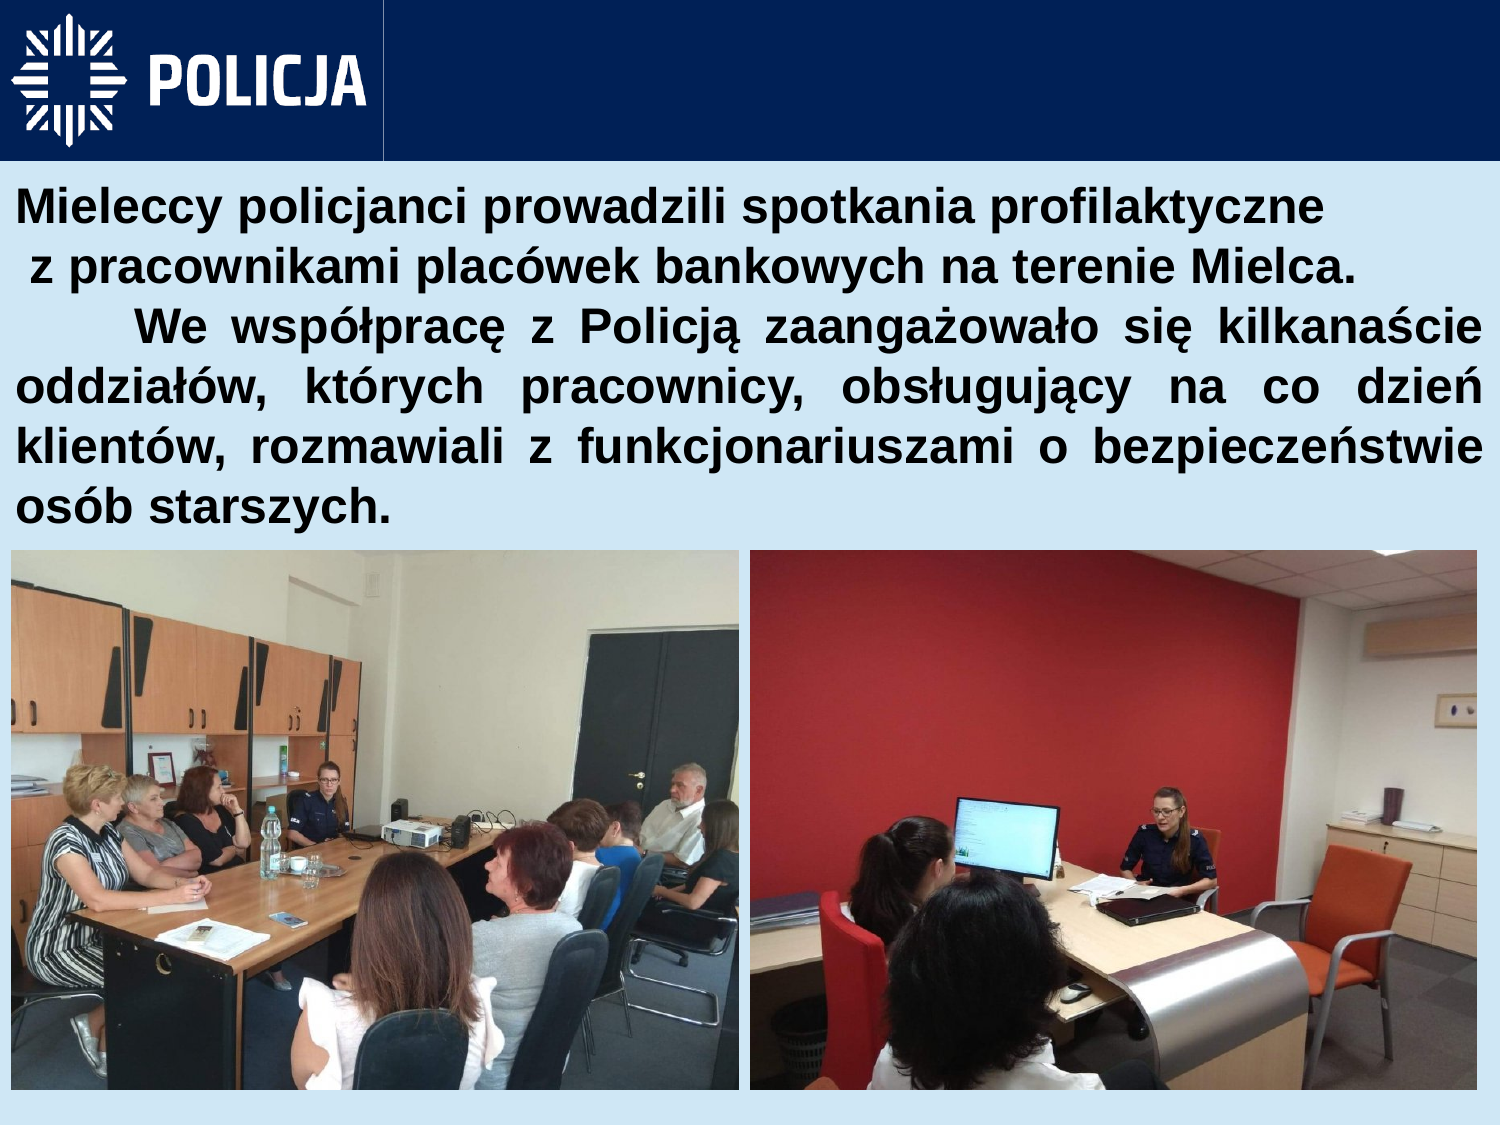

Mieleccy policjanci prowadzili spotkania profilaktyczne z pracownikami placówek bankowych na terenie Mielca. We współpracę z Policją zaangażowało się kilkanaście oddziałów, których pracownicy, obsługujący na co dzień klientów, rozmawiali z funkcjonariuszami o bezpieczeństwie osób starszych.